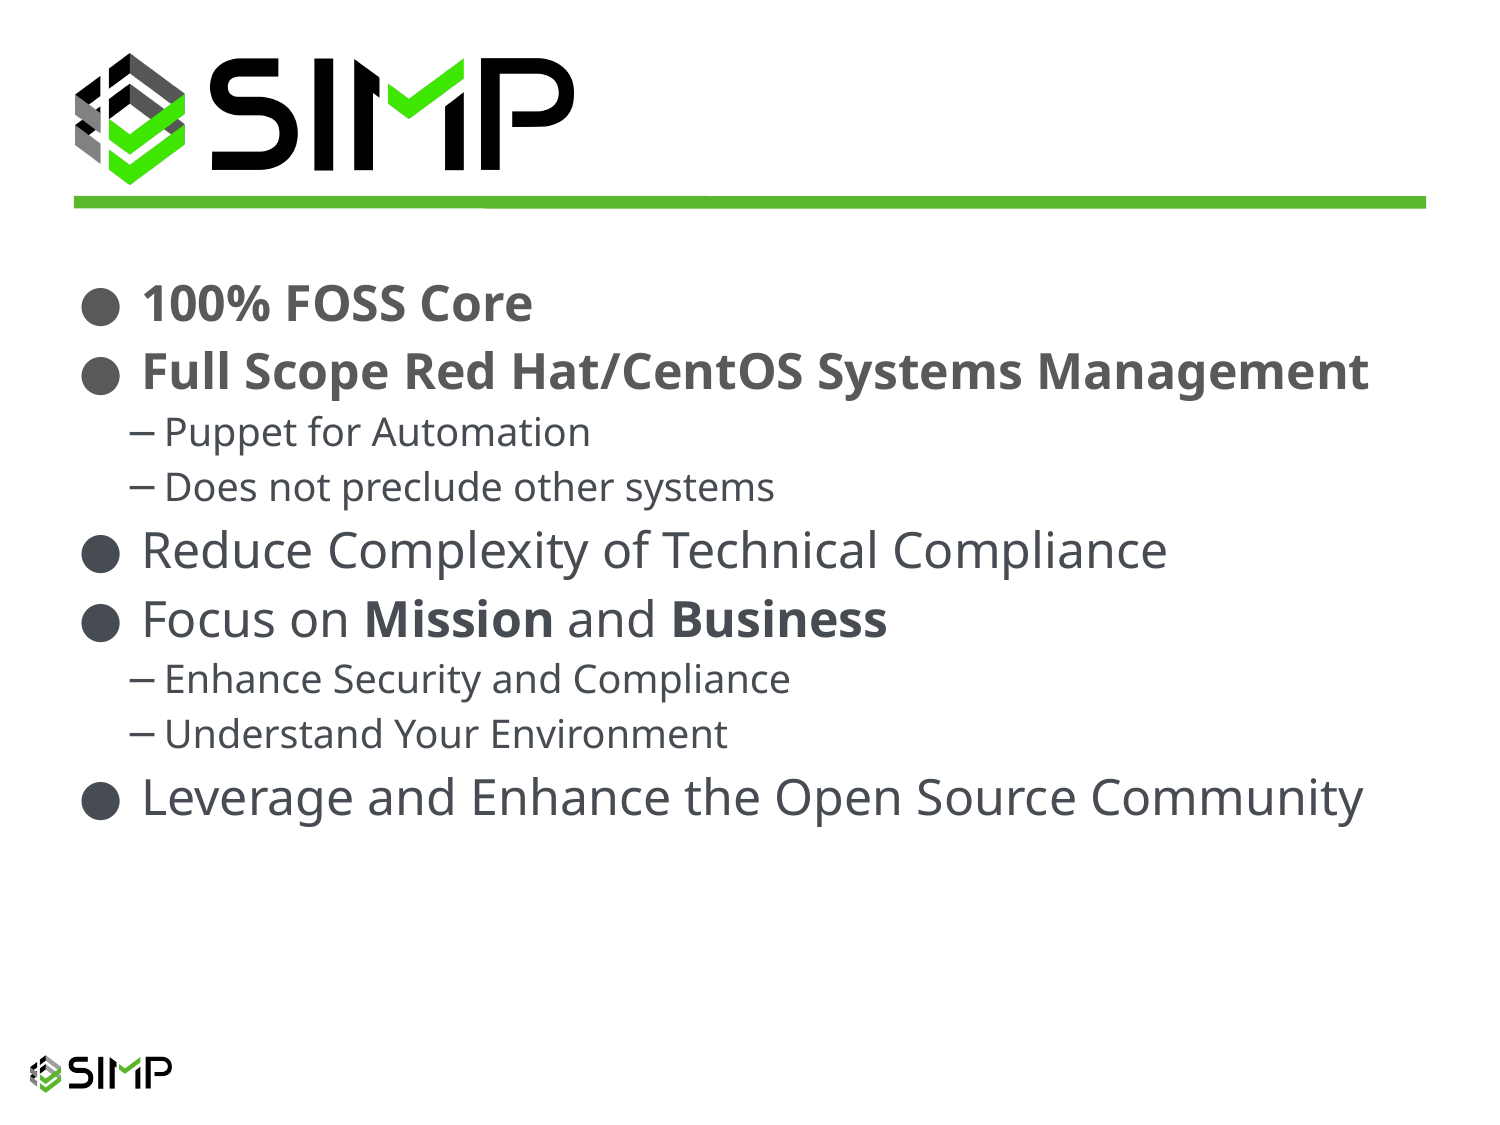

# 100% FOSS Core
Full Scope Red Hat/CentOS Systems Management
Puppet for Automation
Does not preclude other systems
Reduce Complexity of Technical Compliance
Focus on Mission and Business
Enhance Security and Compliance
Understand Your Environment
Leverage and Enhance the Open Source Community